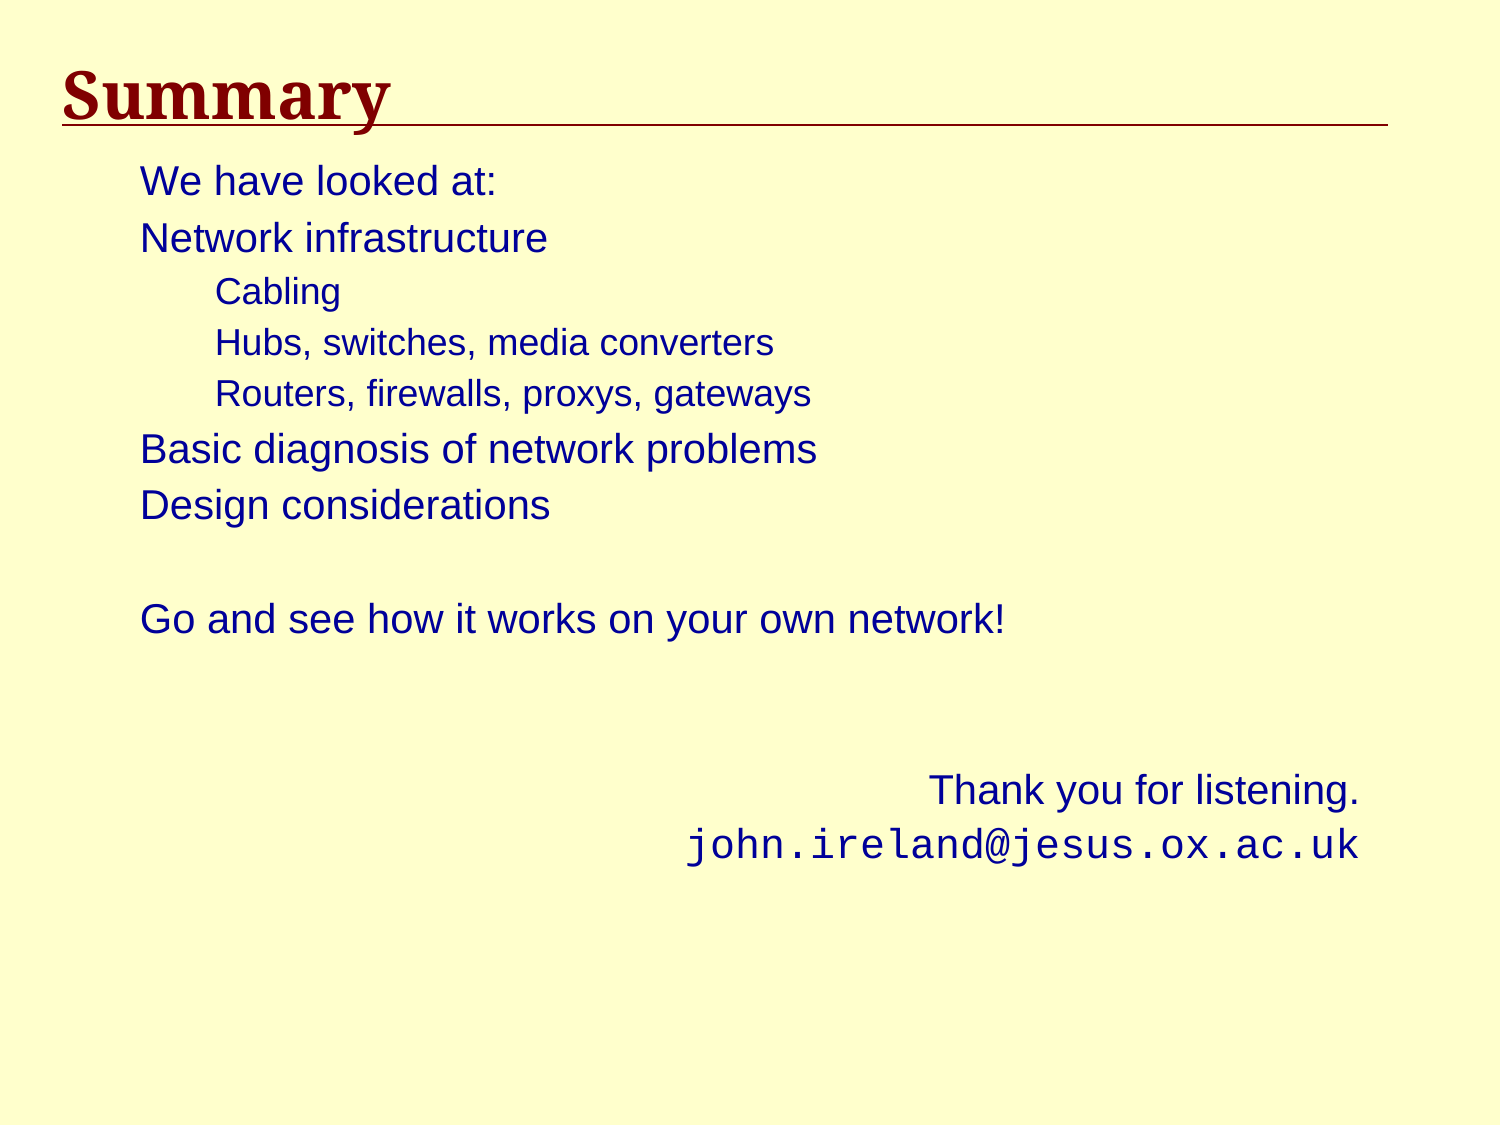

# Summary
We have looked at:
Network infrastructure
Cabling
Hubs, switches, media converters
Routers, firewalls, proxys, gateways
Basic diagnosis of network problems
Design considerations
Go and see how it works on your own network!
Thank you for listening.
john.ireland@jesus.ox.ac.uk